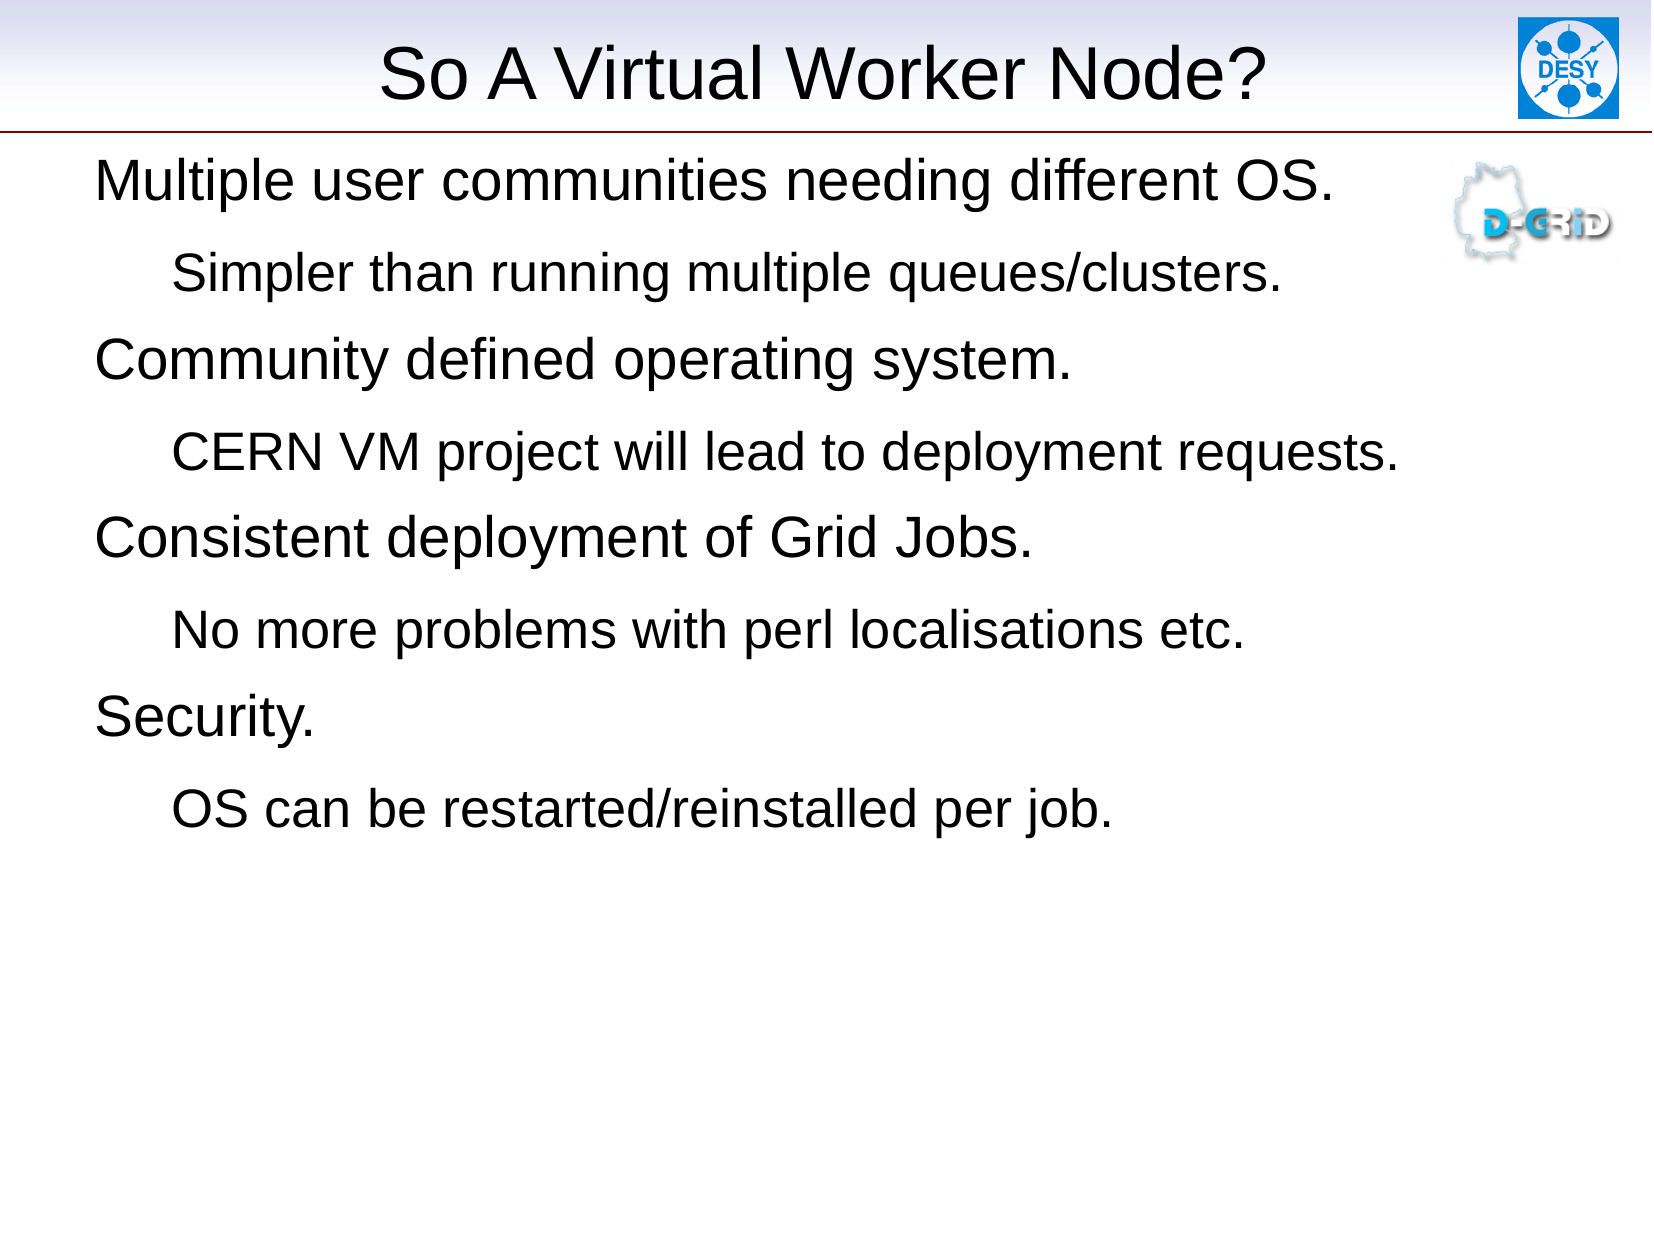

# So A Virtual Worker Node?
Multiple user communities needing different OS.
Simpler than running multiple queues/clusters.
Community defined operating system.
CERN VM project will lead to deployment requests.
Consistent deployment of Grid Jobs.
No more problems with perl localisations etc.
Security.
OS can be restarted/reinstalled per job.